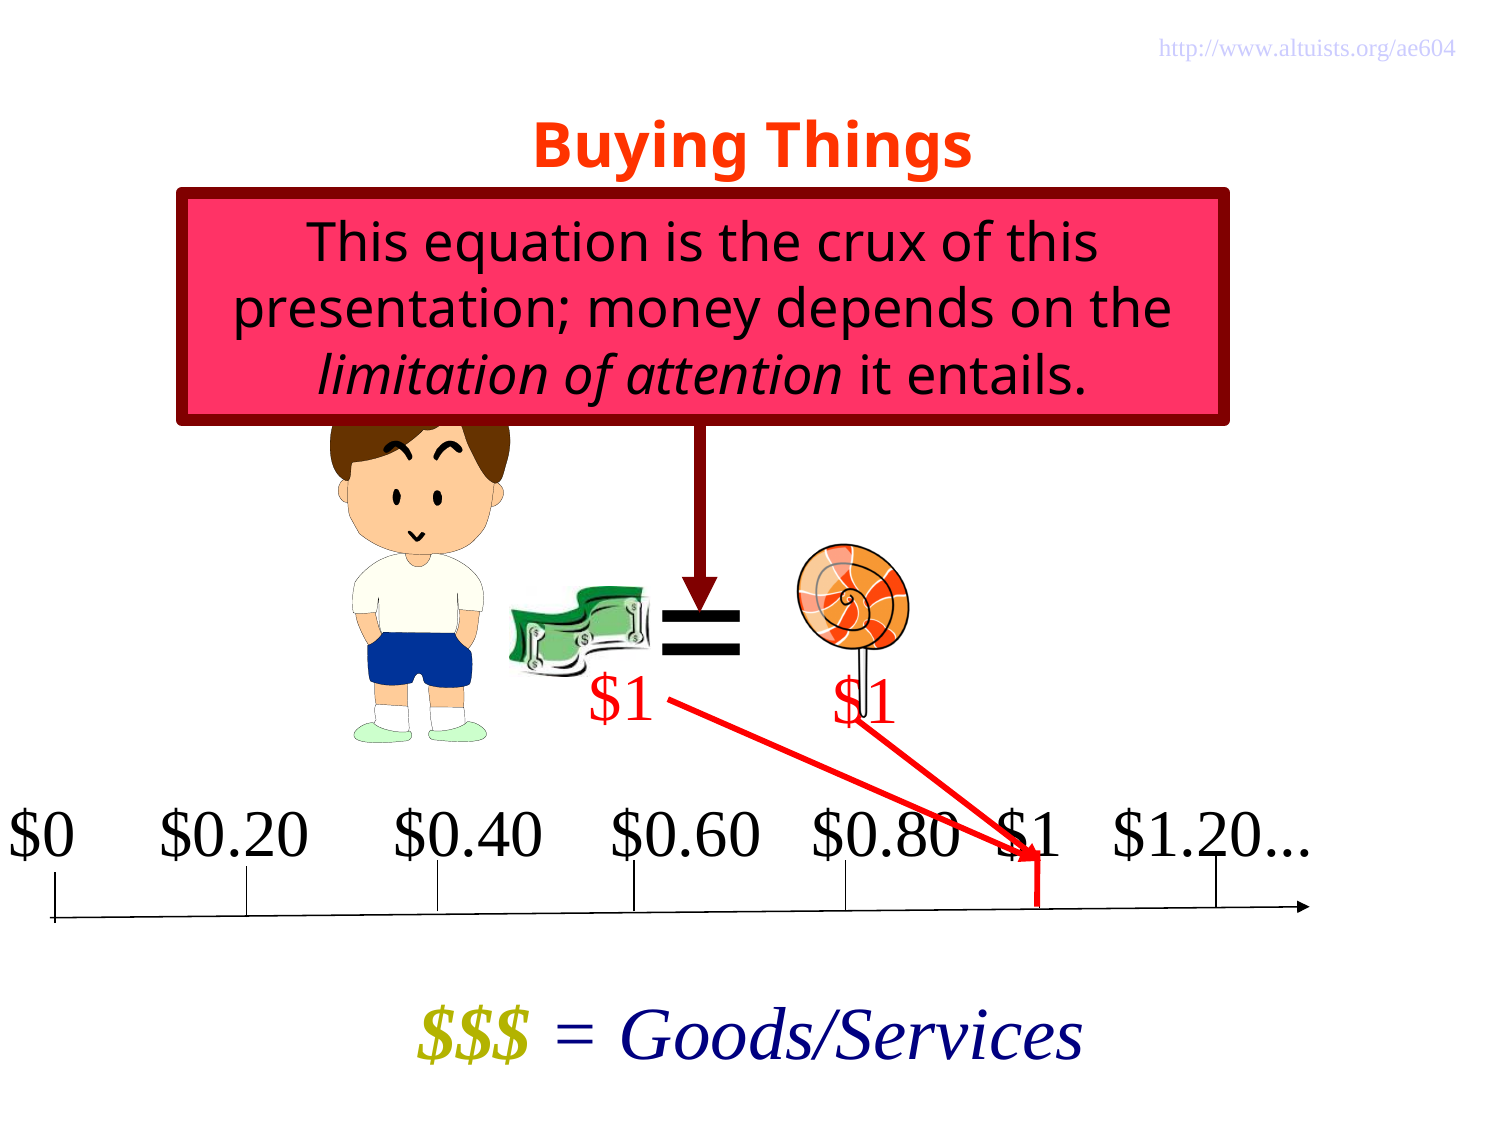

http://www.altuists.org/ae604
Buying Things
This equation is the crux of this presentation; money depends on the limitation of attention it entails.
=
$1
$1
$0 $0.20 $0.40 $0.60 $0.80 $1 $1.20...
$$$ = Goods/Services